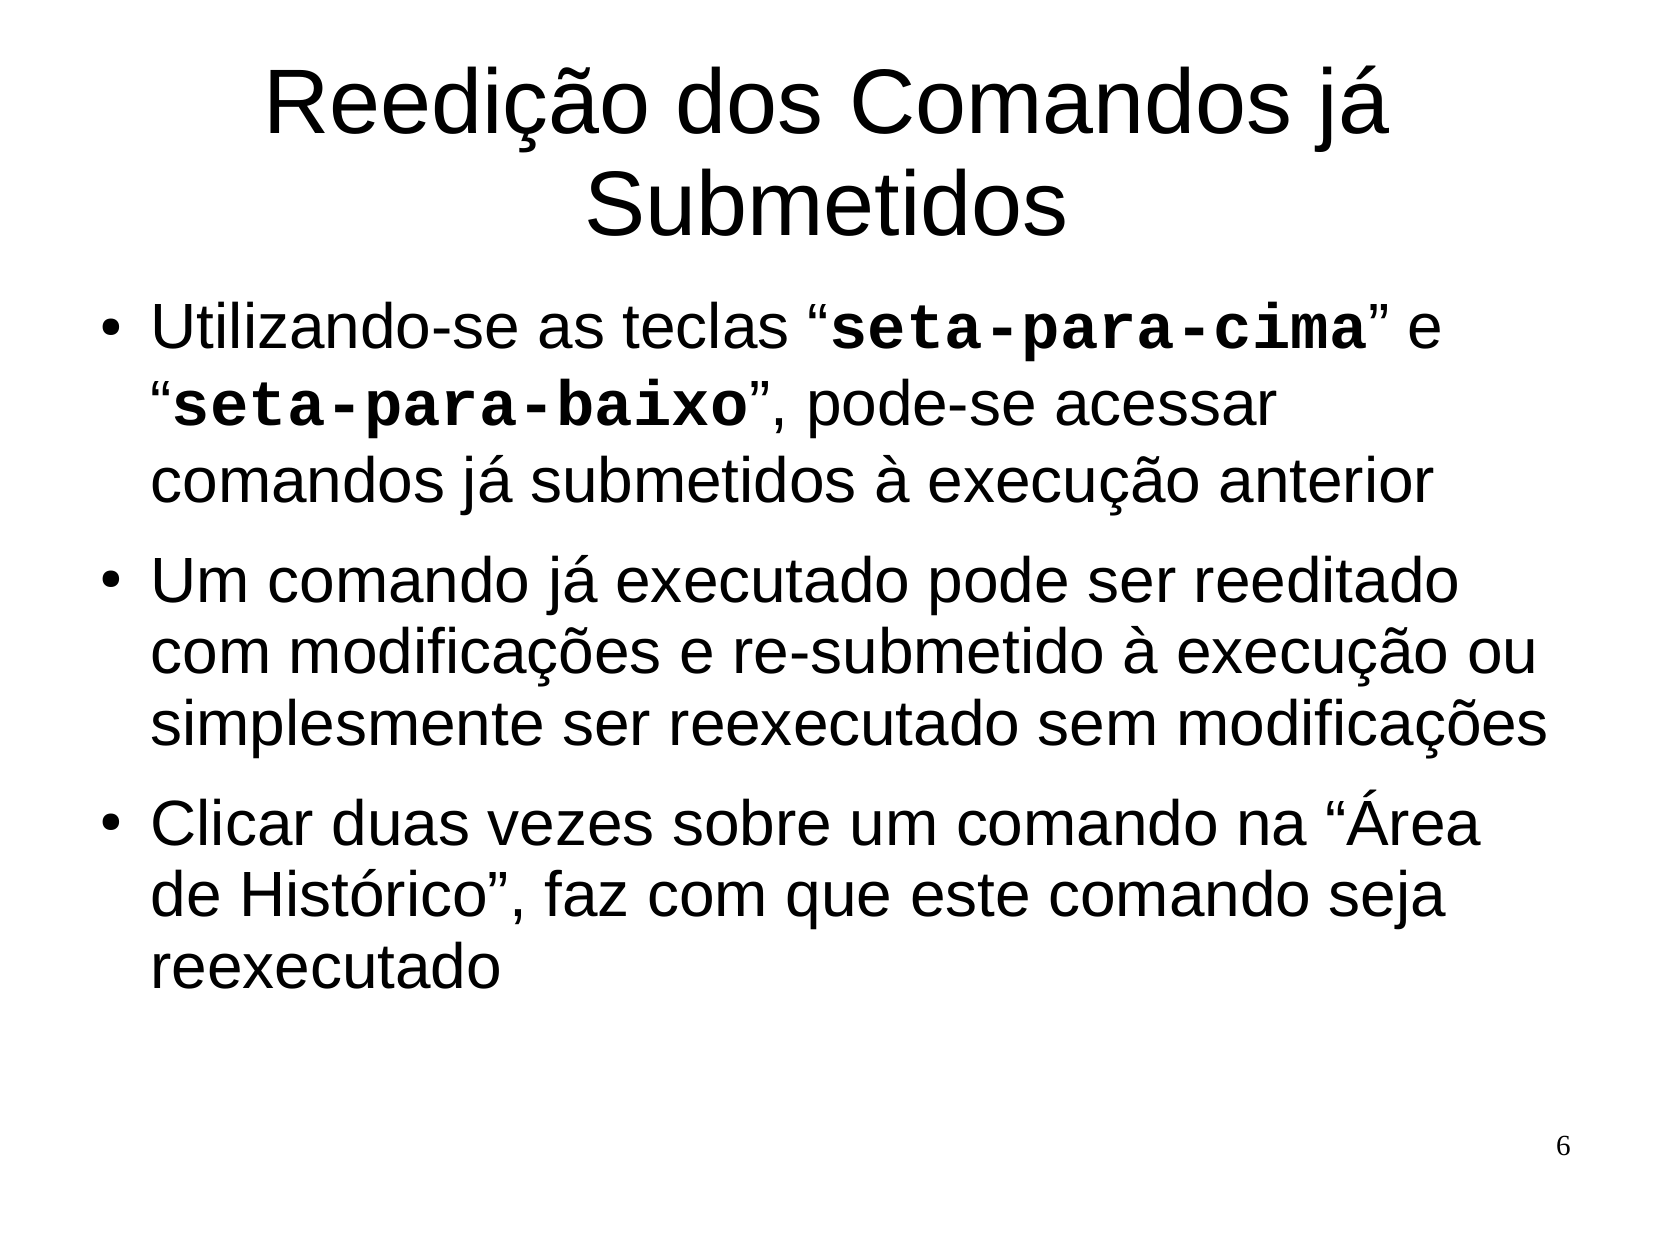

# Reedição dos Comandos já Submetidos
Utilizando-se as teclas “seta-para-cima” e “seta-para-baixo”, pode-se acessar comandos já submetidos à execução anterior
Um comando já executado pode ser reeditado com modificações e re-submetido à execução ou simplesmente ser reexecutado sem modificações
Clicar duas vezes sobre um comando na “Área de Histórico”, faz com que este comando seja reexecutado
6